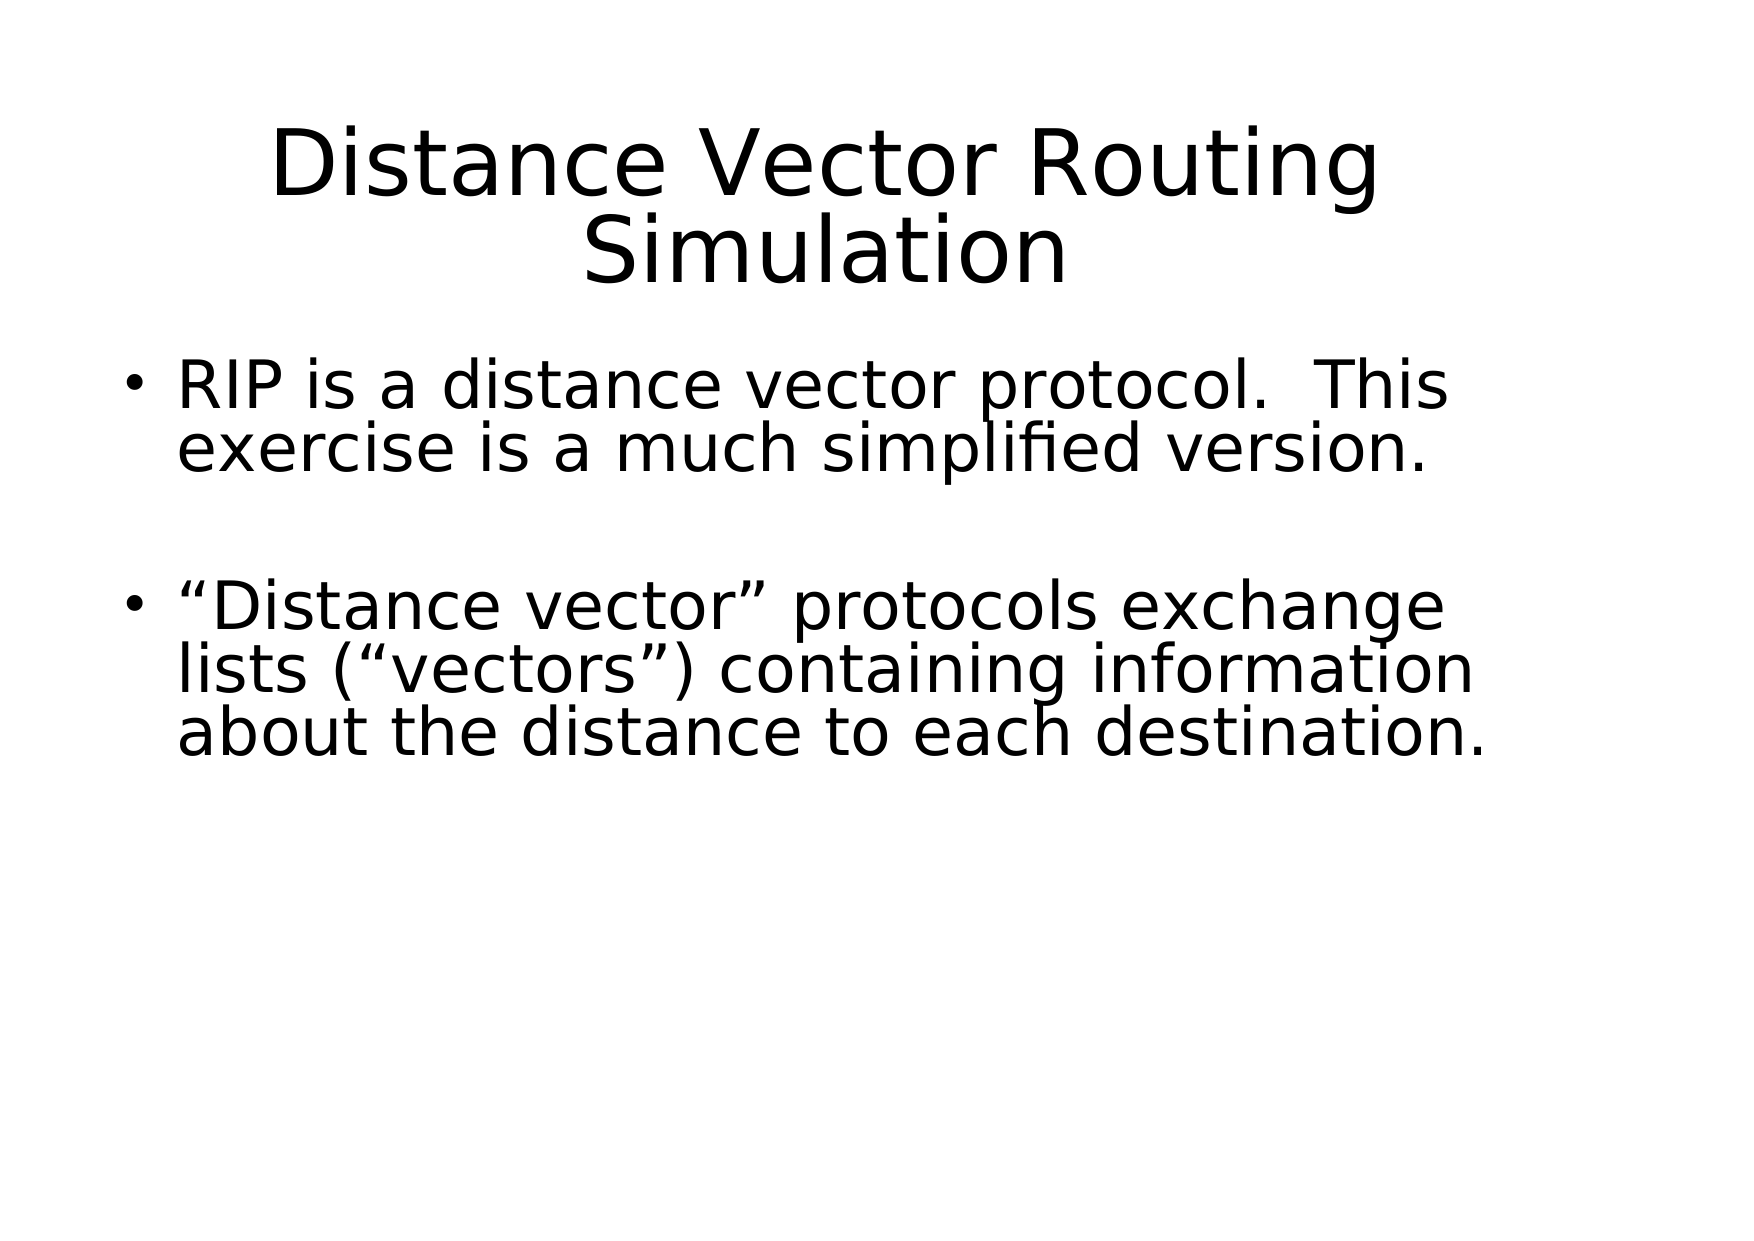

# Distance Vector Routing Simulation
RIP is a distance vector protocol. This exercise is a much simplified version.
“Distance vector” protocols exchange lists (“vectors”) containing information about the distance to each destination.